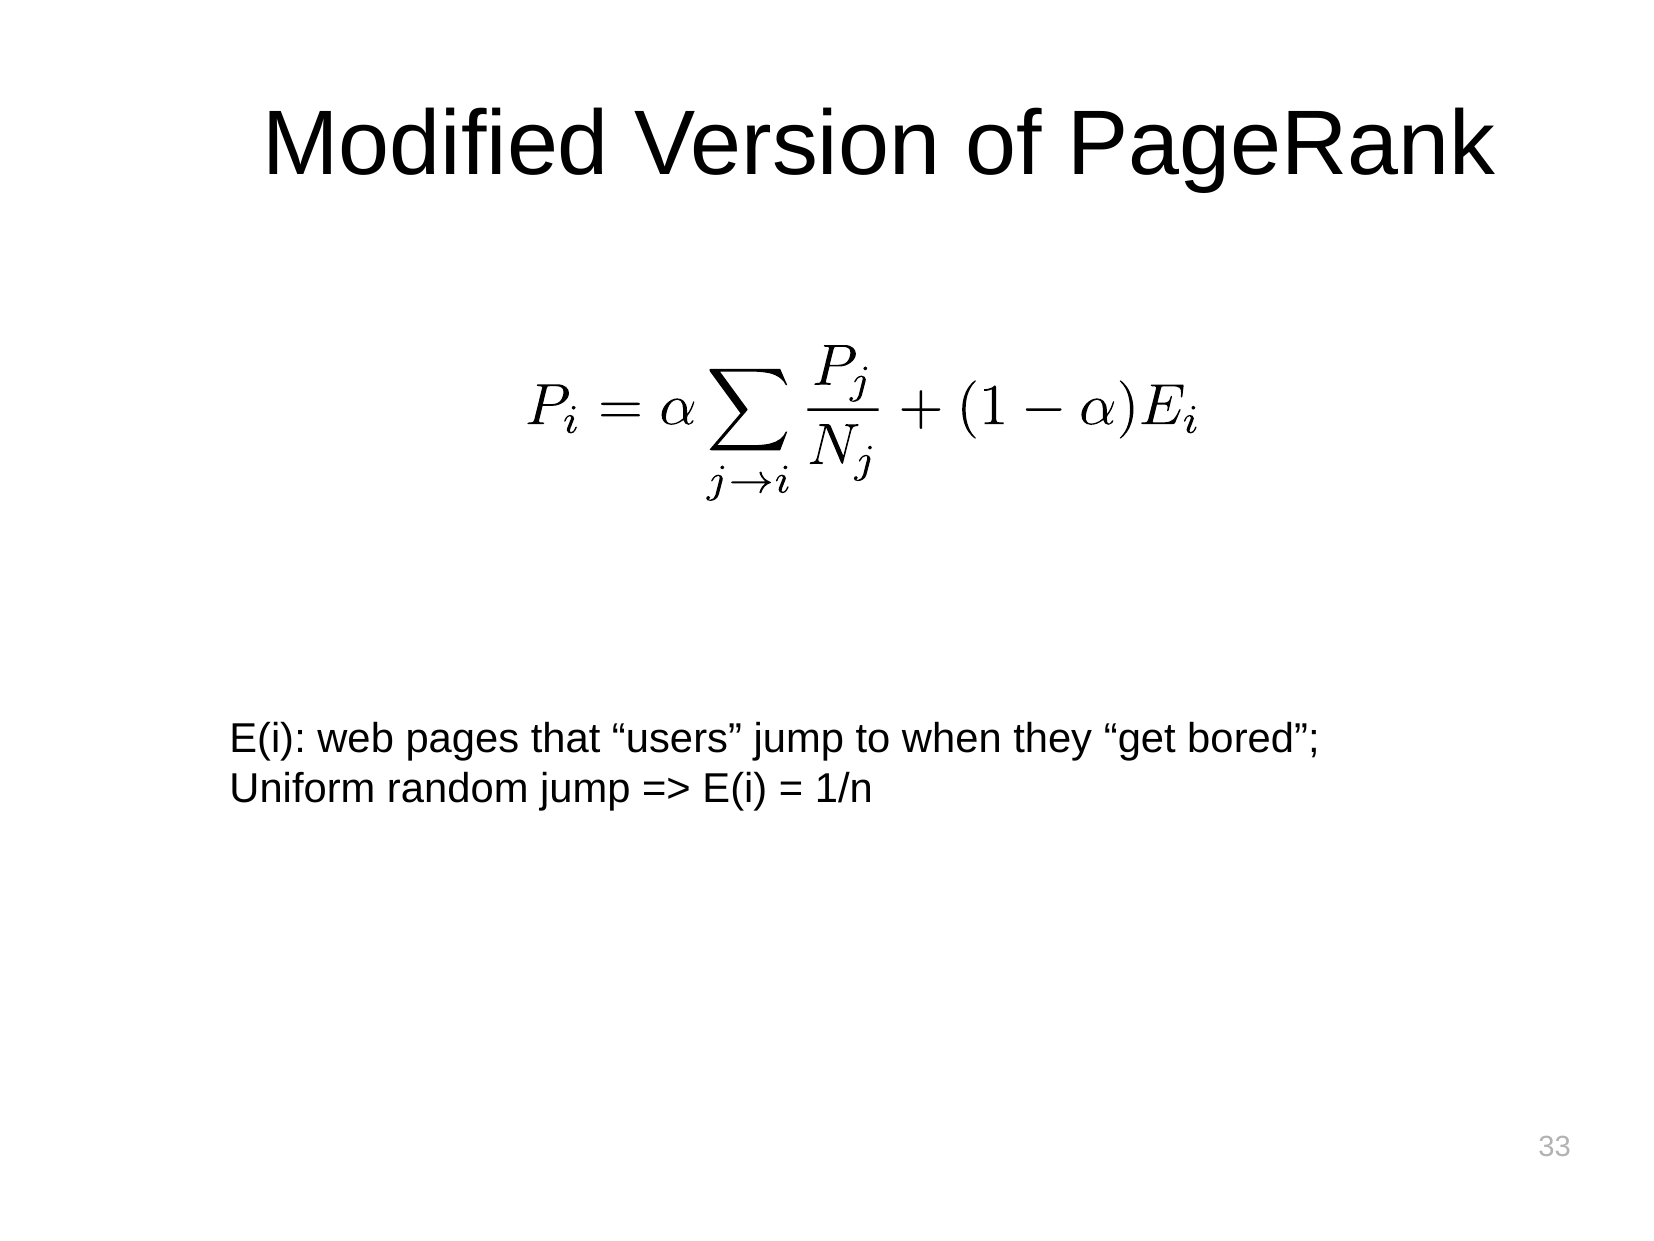

# Modified Version of PageRank
E(i): web pages that “users” jump to when they “get bored”;
Uniform random jump => E(i) = 1/n
33